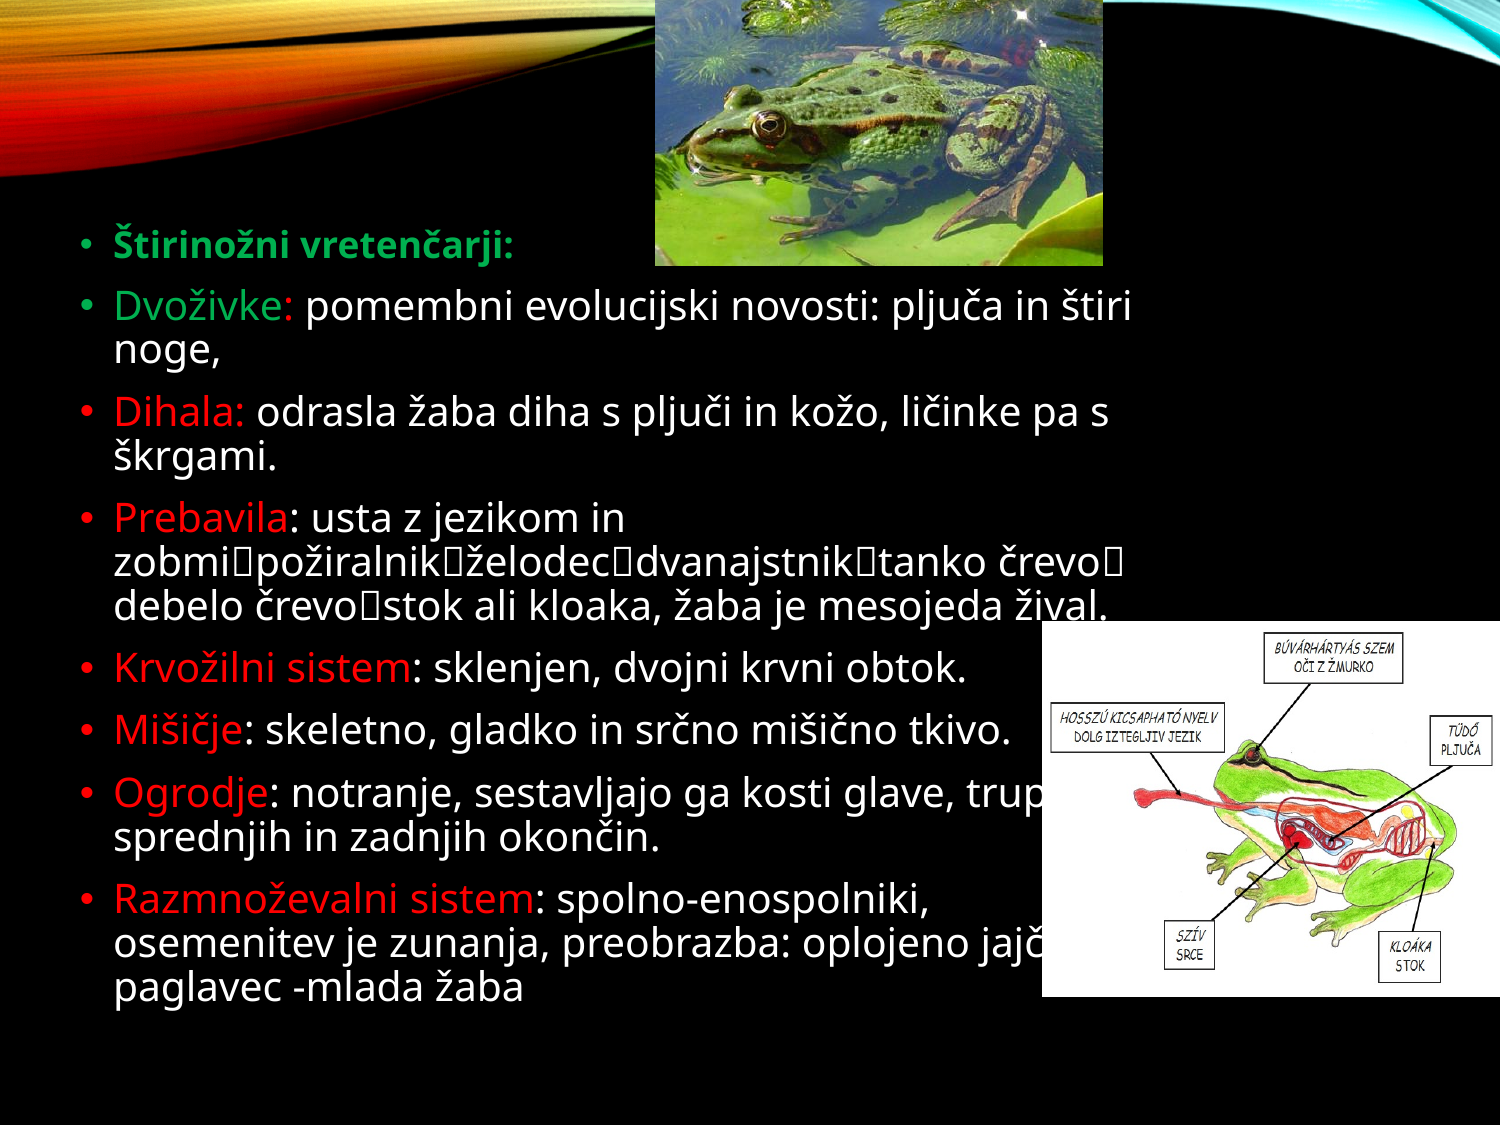

# Štirinožni vretenčarji:
Dvoživke: pomembni evolucijski novosti: pljuča in štiri noge,
Dihala: odrasla žaba diha s pljuči in kožo, ličinke pa s škrgami.
Prebavila: usta z jezikom in zobmipožiralnikželodecdvanajstniktanko črevo debelo črevostok ali kloaka, žaba je mesojeda žival.
Krvožilni sistem: sklenjen, dvojni krvni obtok.
Mišičje: skeletno, gladko in srčno mišično tkivo.
Ogrodje: notranje, sestavljajo ga kosti glave, trupa, sprednjih in zadnjih okončin.
Razmnoževalni sistem: spolno-enospolniki, osemenitev je zunanja, preobrazba: oplojeno jajčece -paglavec -mlada žaba